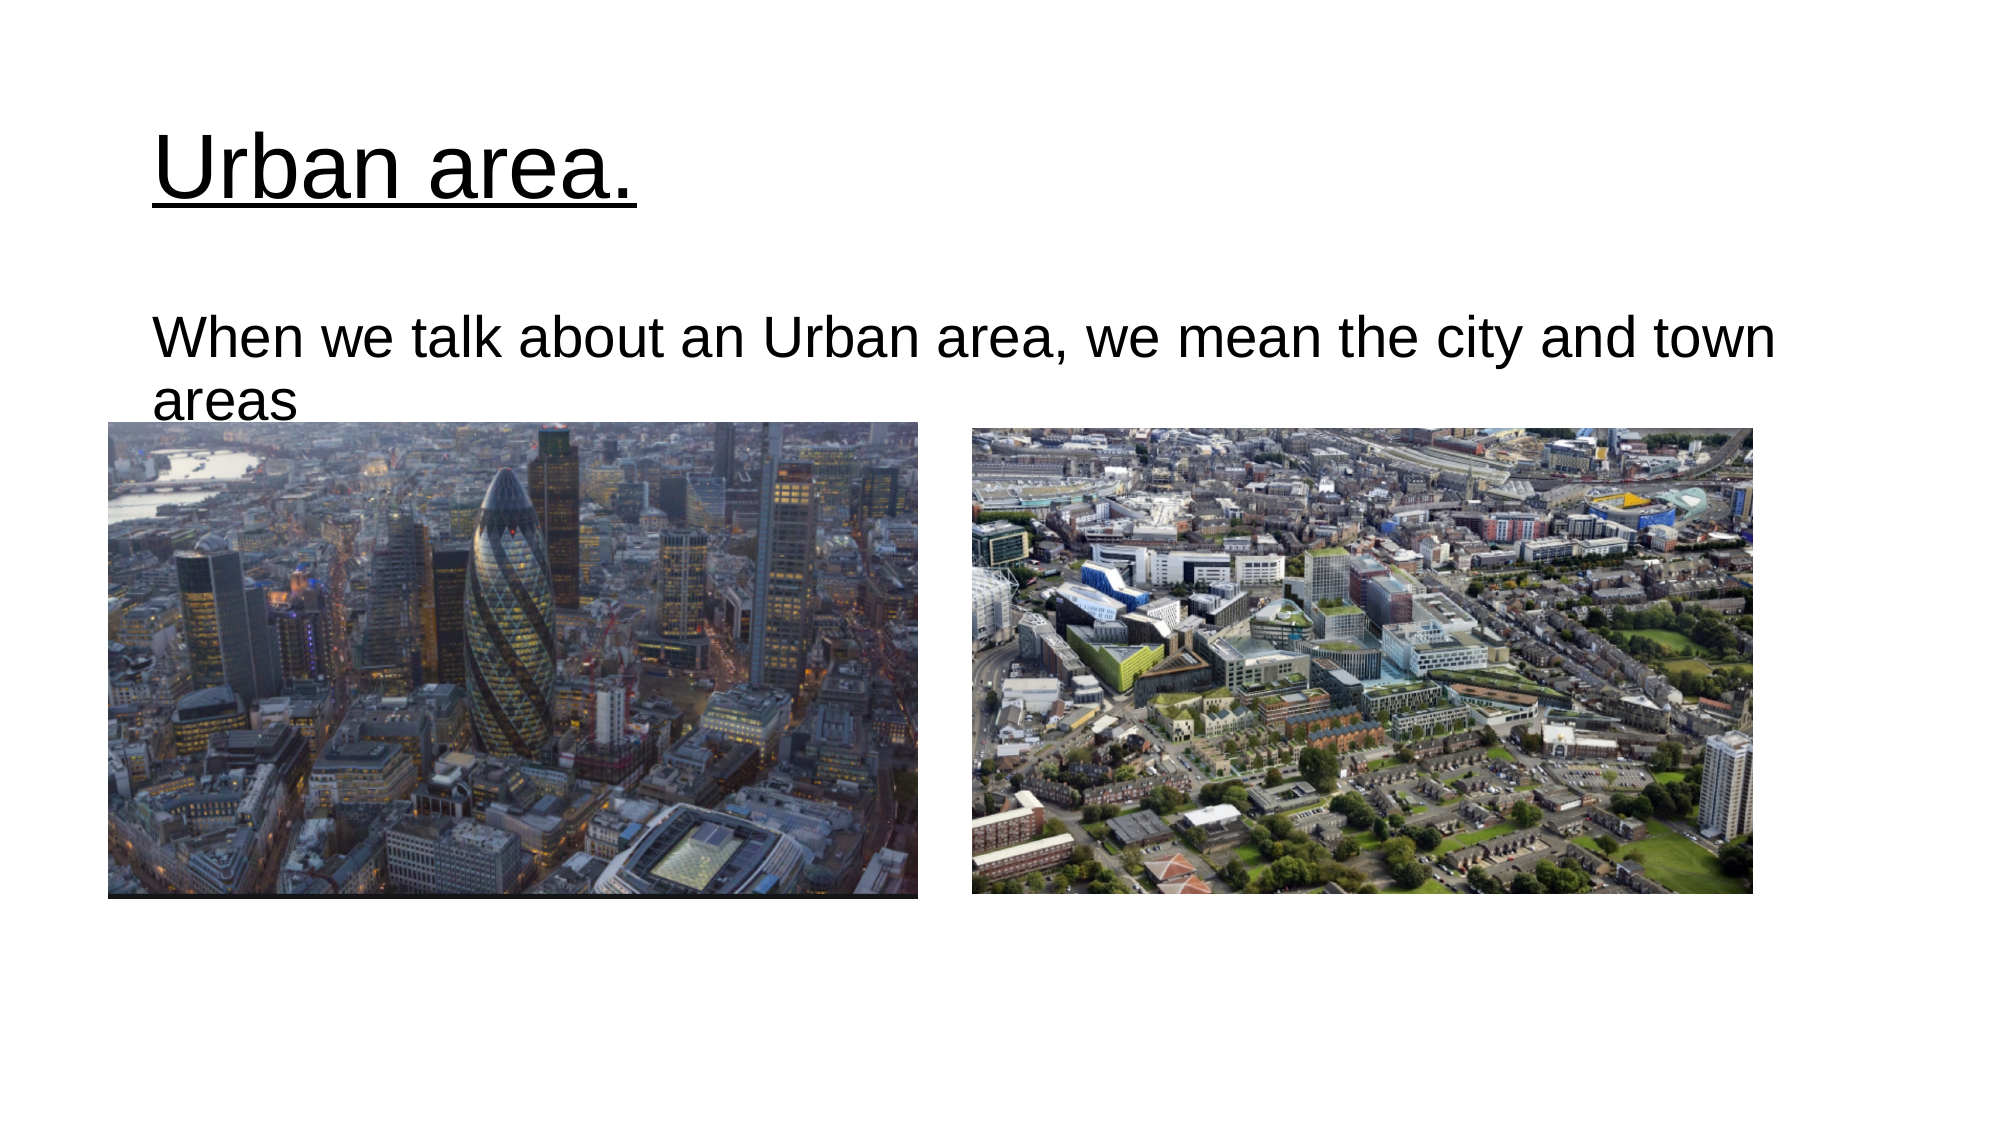

# Urban area.
When we talk about an Urban area, we mean the city and town areas
.